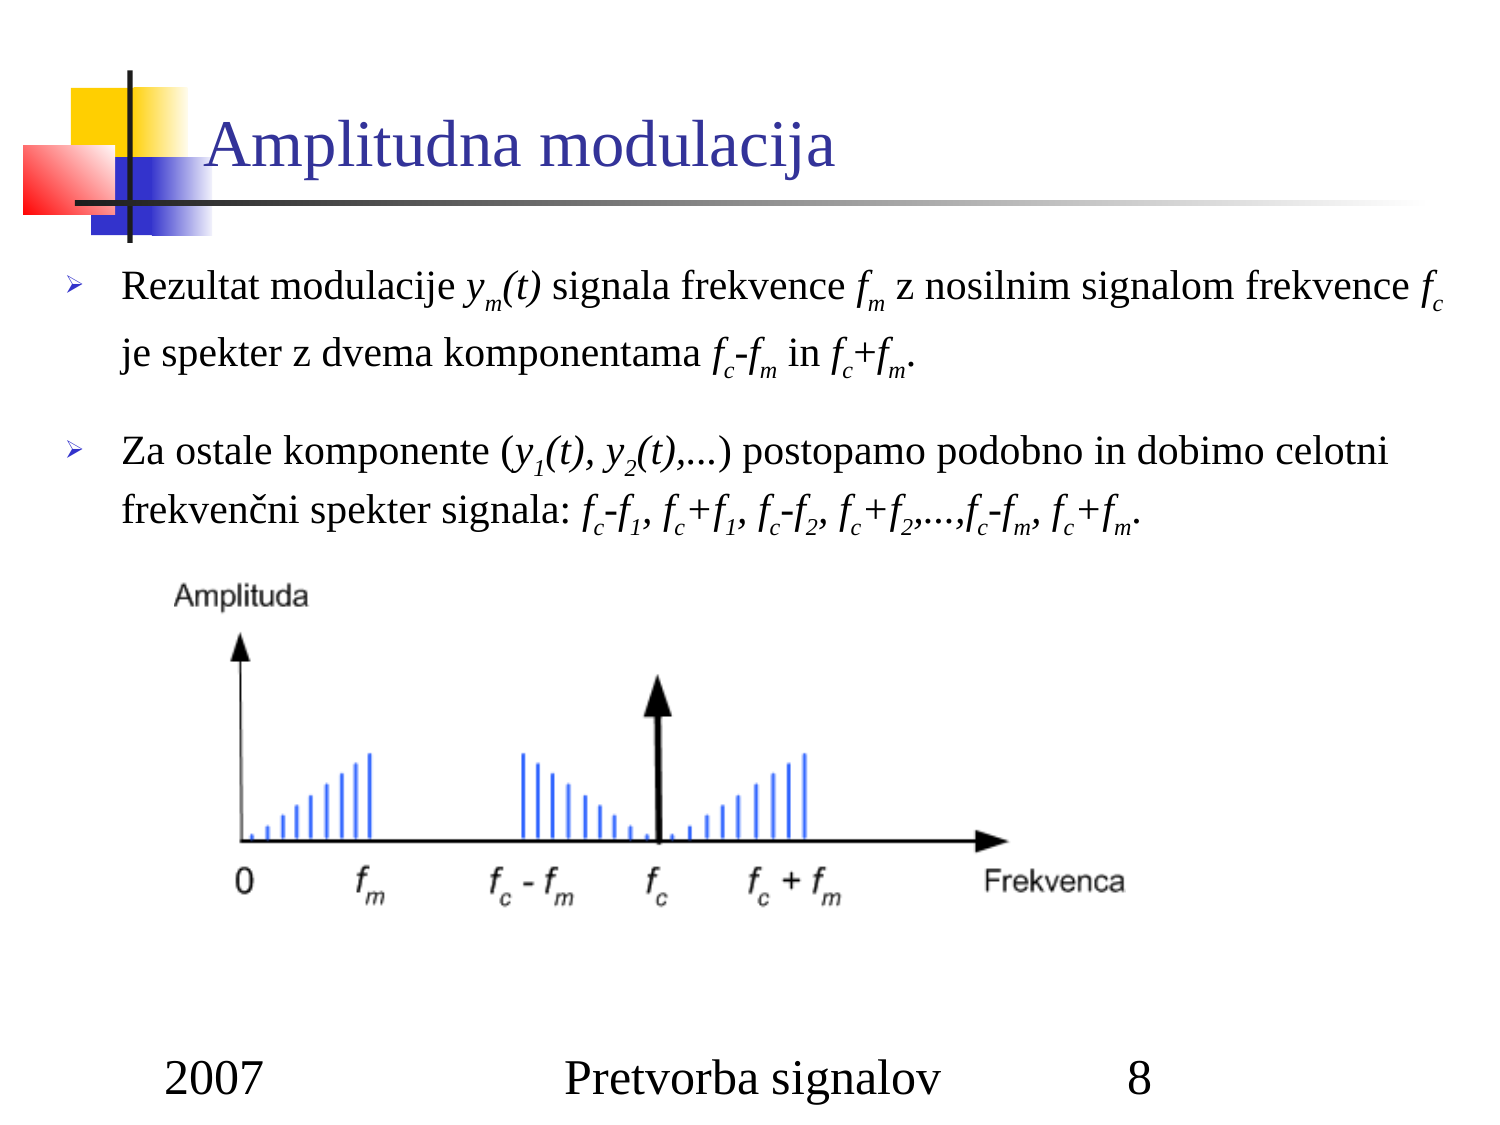

# Amplitudna modulacija
Rezultat modulacije ym(t) signala frekvence fm z nosilnim signalom frekvence fc je spekter z dvema komponentama fc-fm in fc+fm.
Za ostale komponente (y1(t), y2(t),...) postopamo podobno in dobimo celotni frekvenčni spekter signala: fc-f1, fc+f1, fc-f2, fc+f2,...,fc-fm, fc+fm.
2007
Pretvorba signalov
8